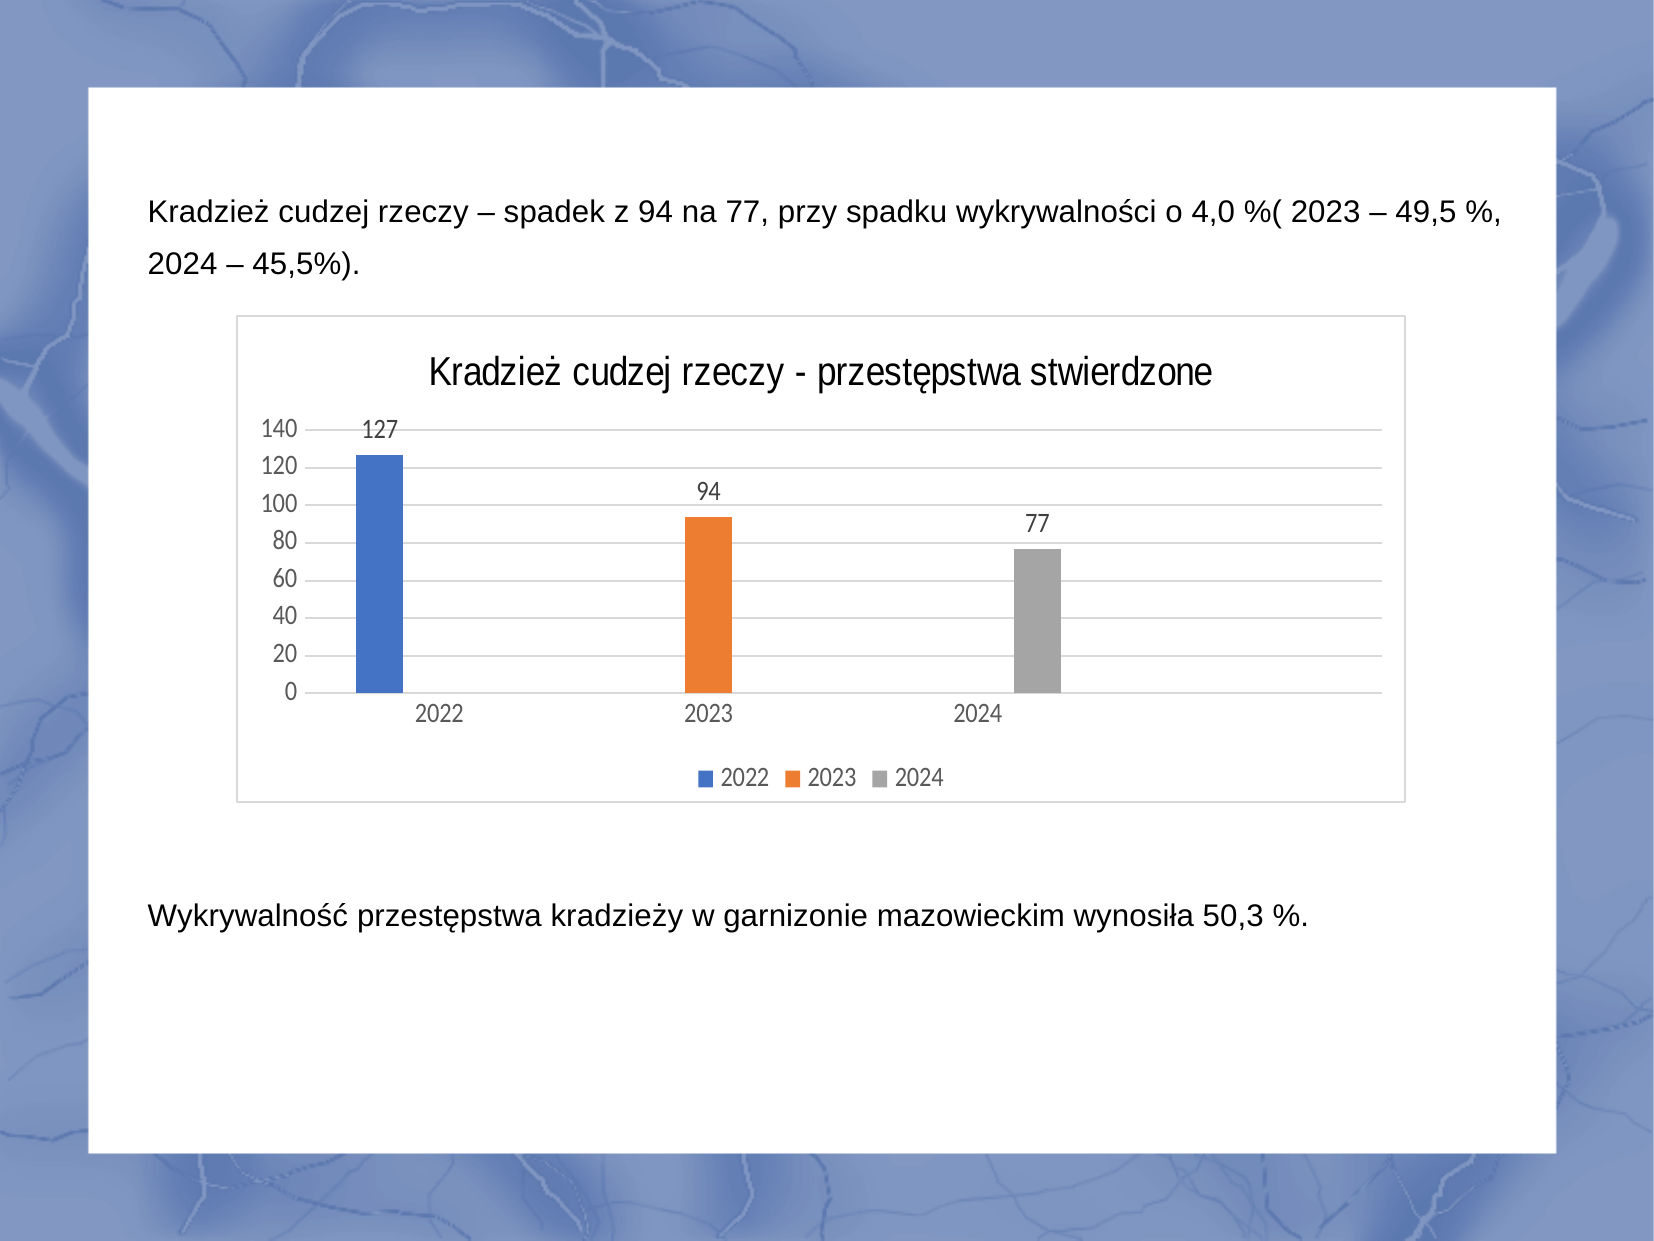

# Kradzież cudzej rzeczy – spadek z 94 na 77, przy spadku wykrywalności o 4,0 %( 2023 – 49,5 %, 2024 – 45,5%).
Wykrywalność przestępstwa kradzieży w garnizonie mazowieckim wynosiła 50,3 %.
### Chart: Kradzież cudzej rzeczy - przestępstwa stwierdzone
| Category | 2022 | 2023 | 2024 |
|---|---|---|---|
| 2022 | 127.0 | None | None |
| 2023 | None | 94.0 | None |
| 2024 | None | None | 77.0 |
| None | None | None | None |